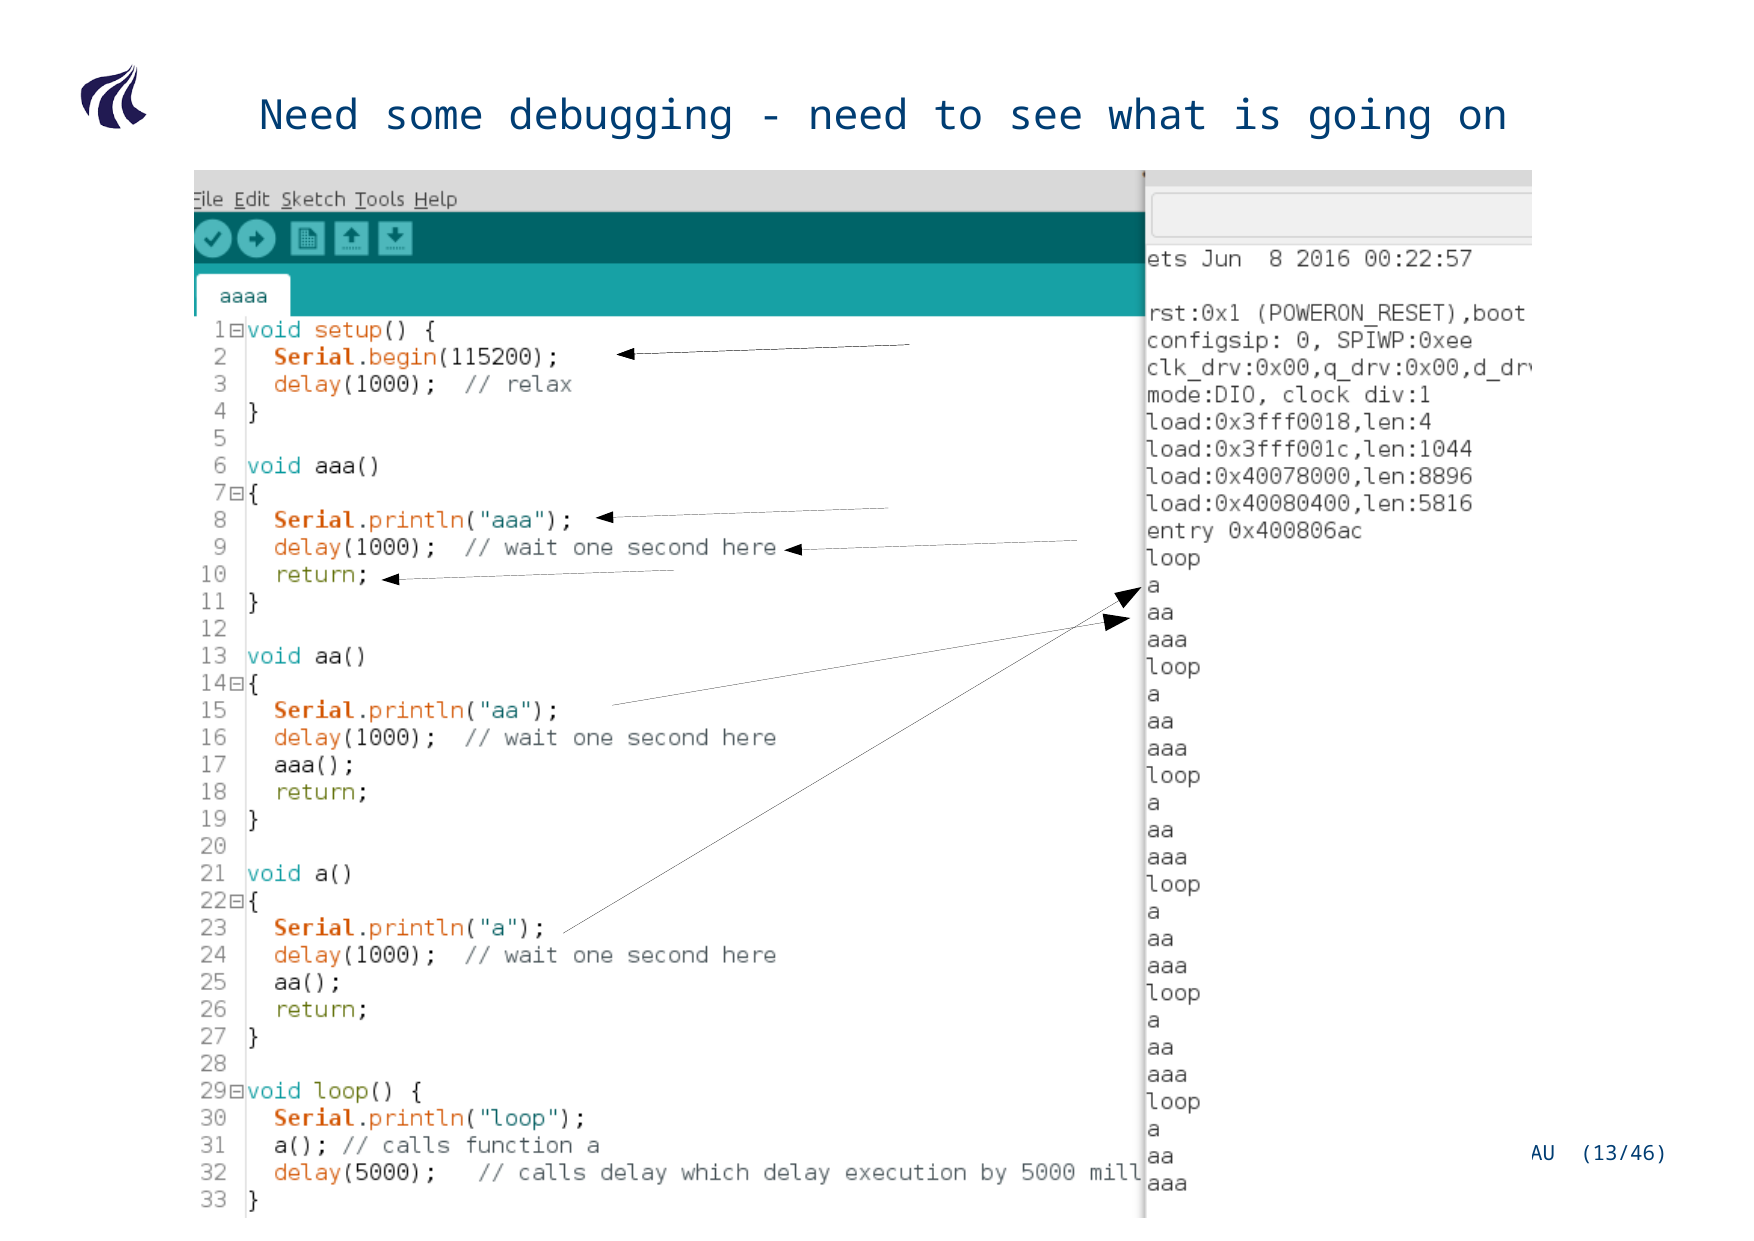

# Need some debugging - need to see what is going on